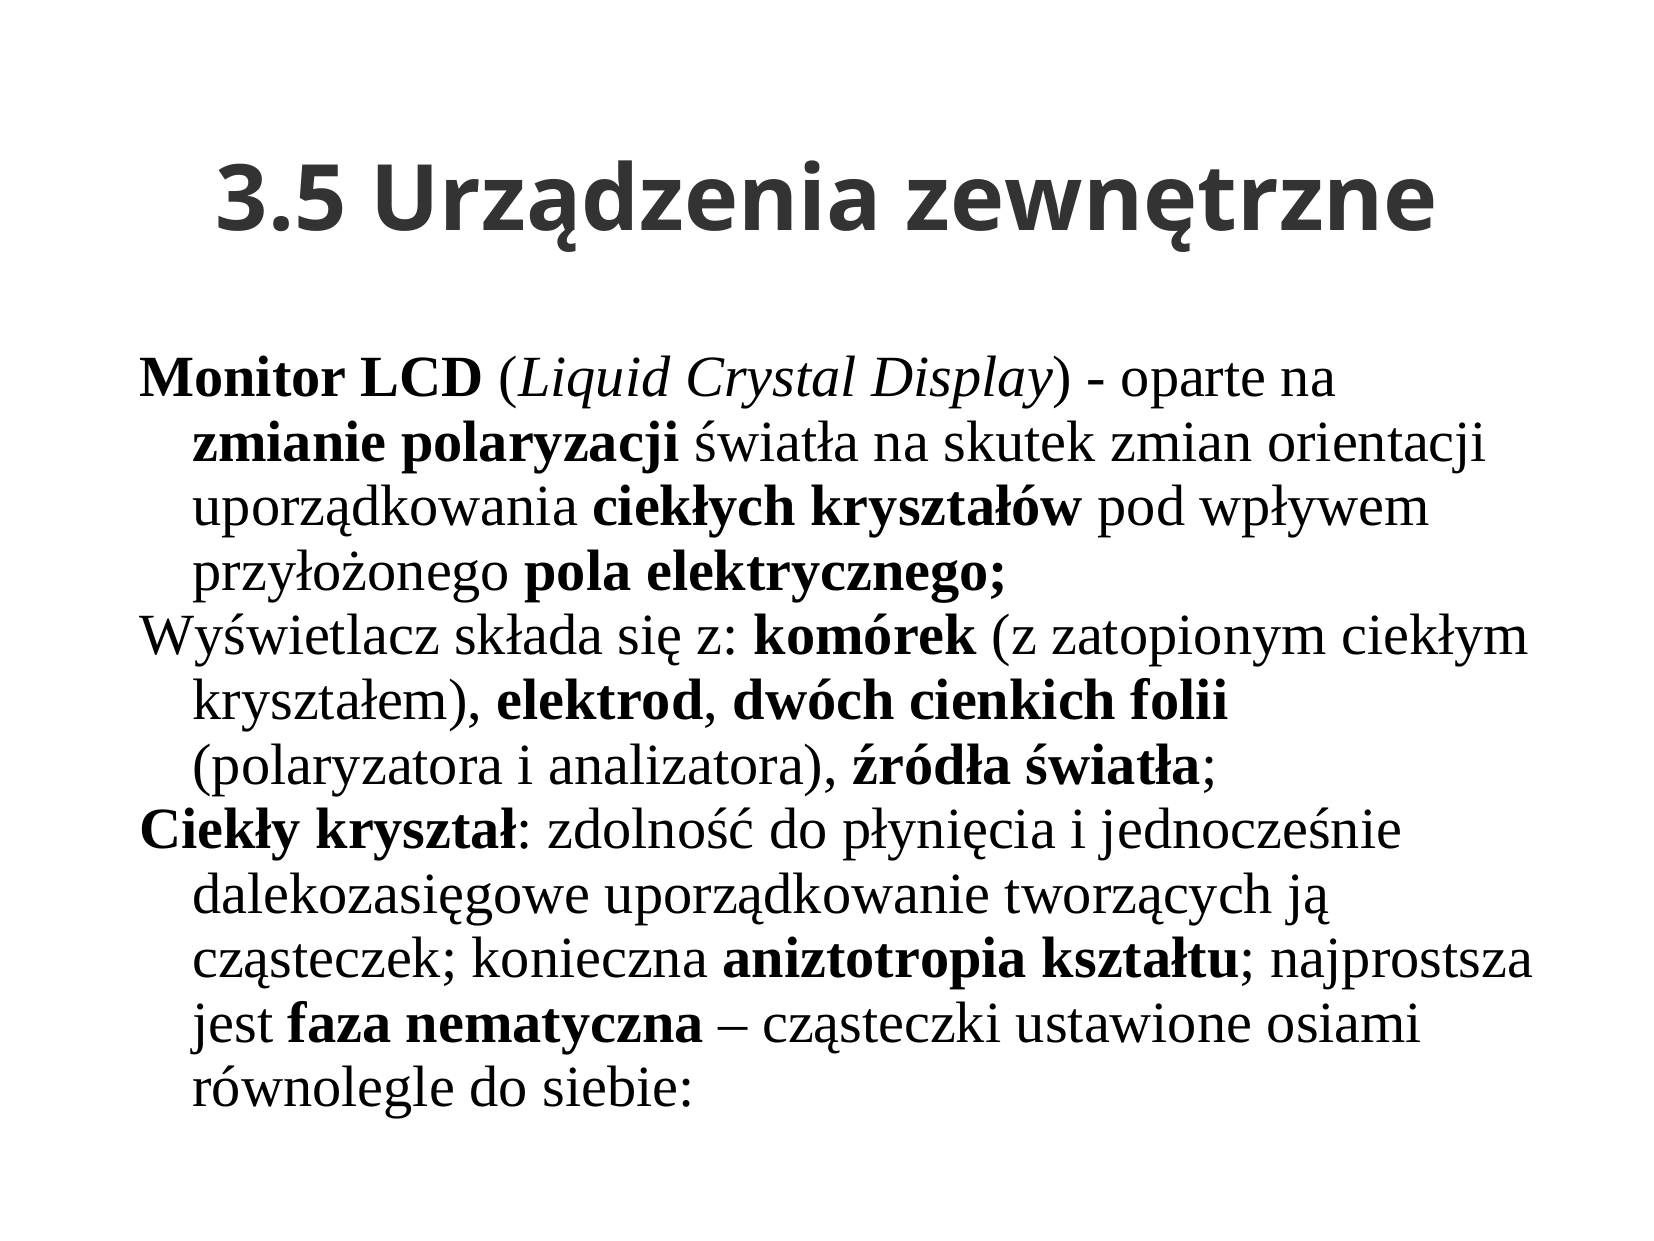

# 3.5 Urządzenia zewnętrzne
Monitor LCD (Liquid Crystal Display) - oparte na zmianie polaryzacji światła na skutek zmian orientacji uporządkowania ciekłych kryształów pod wpływem przyłożonego pola elektrycznego;
Wyświetlacz składa się z: komórek (z zatopionym ciekłym kryształem), elektrod, dwóch cienkich folii (polaryzatora i analizatora), źródła światła;
Ciekły kryształ: zdolność do płynięcia i jednocześnie dalekozasięgowe uporządkowanie tworzących ją cząsteczek; konieczna aniztotropia kształtu; najprostsza jest faza nematyczna – cząsteczki ustawione osiami równolegle do siebie: